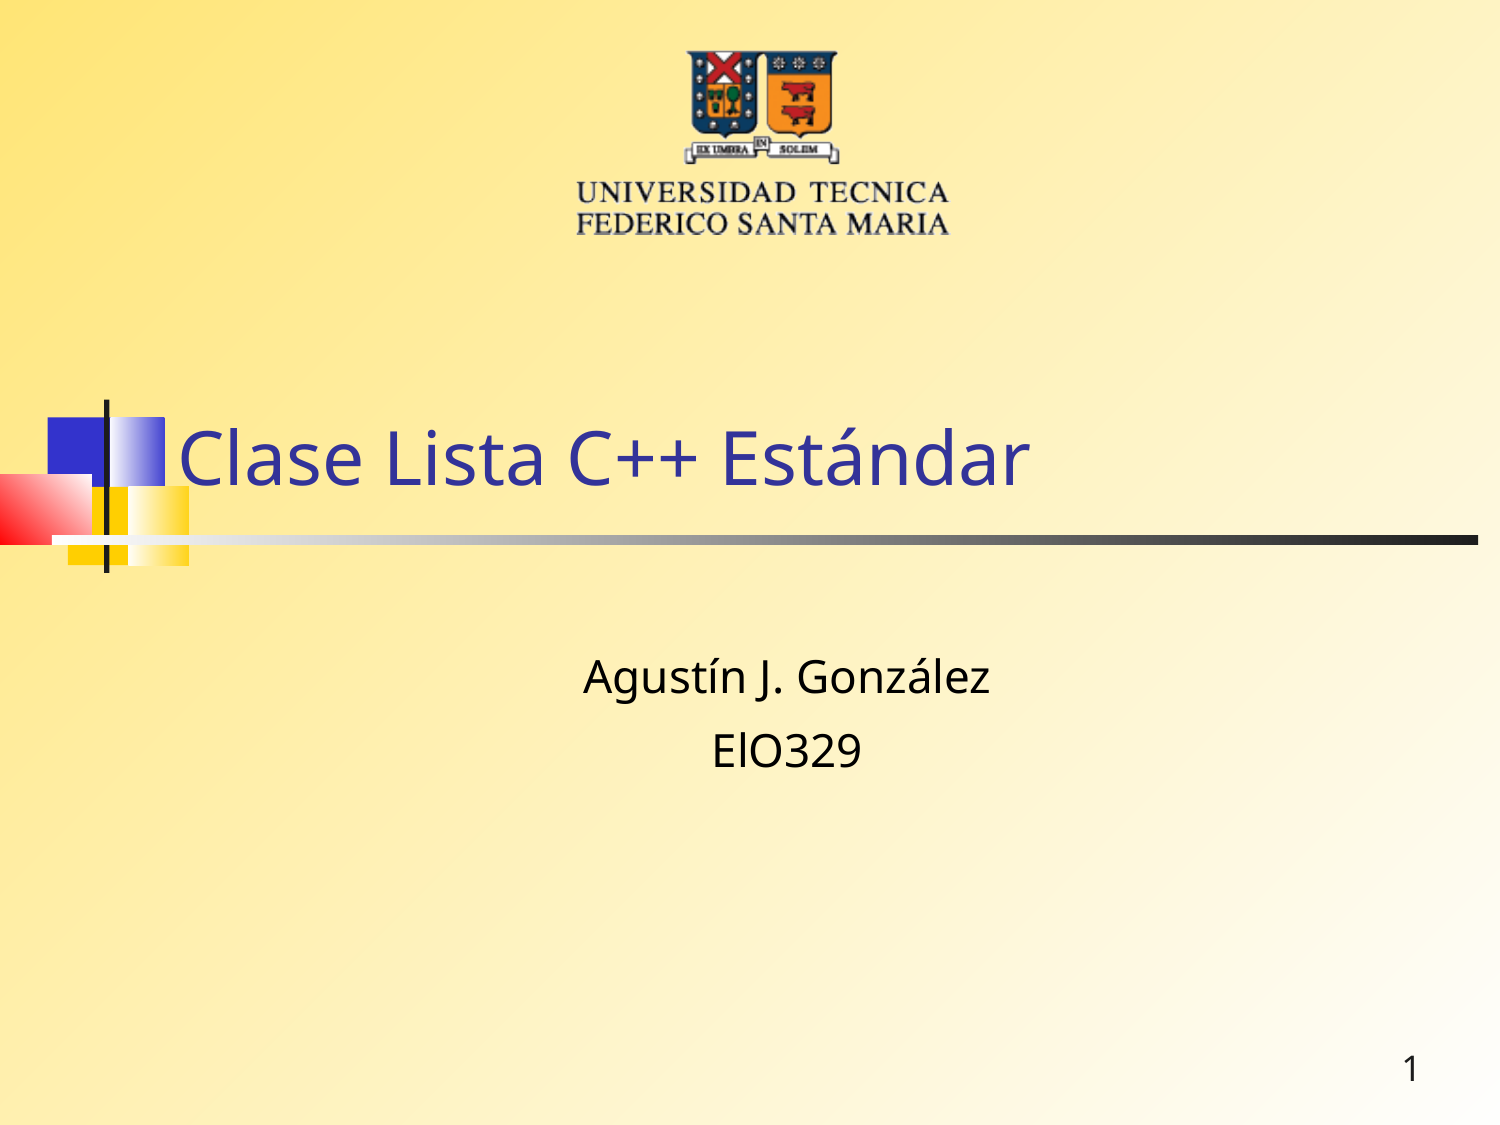

# Clase Lista C++ Estándar
Agustín J. González
ElO329
1